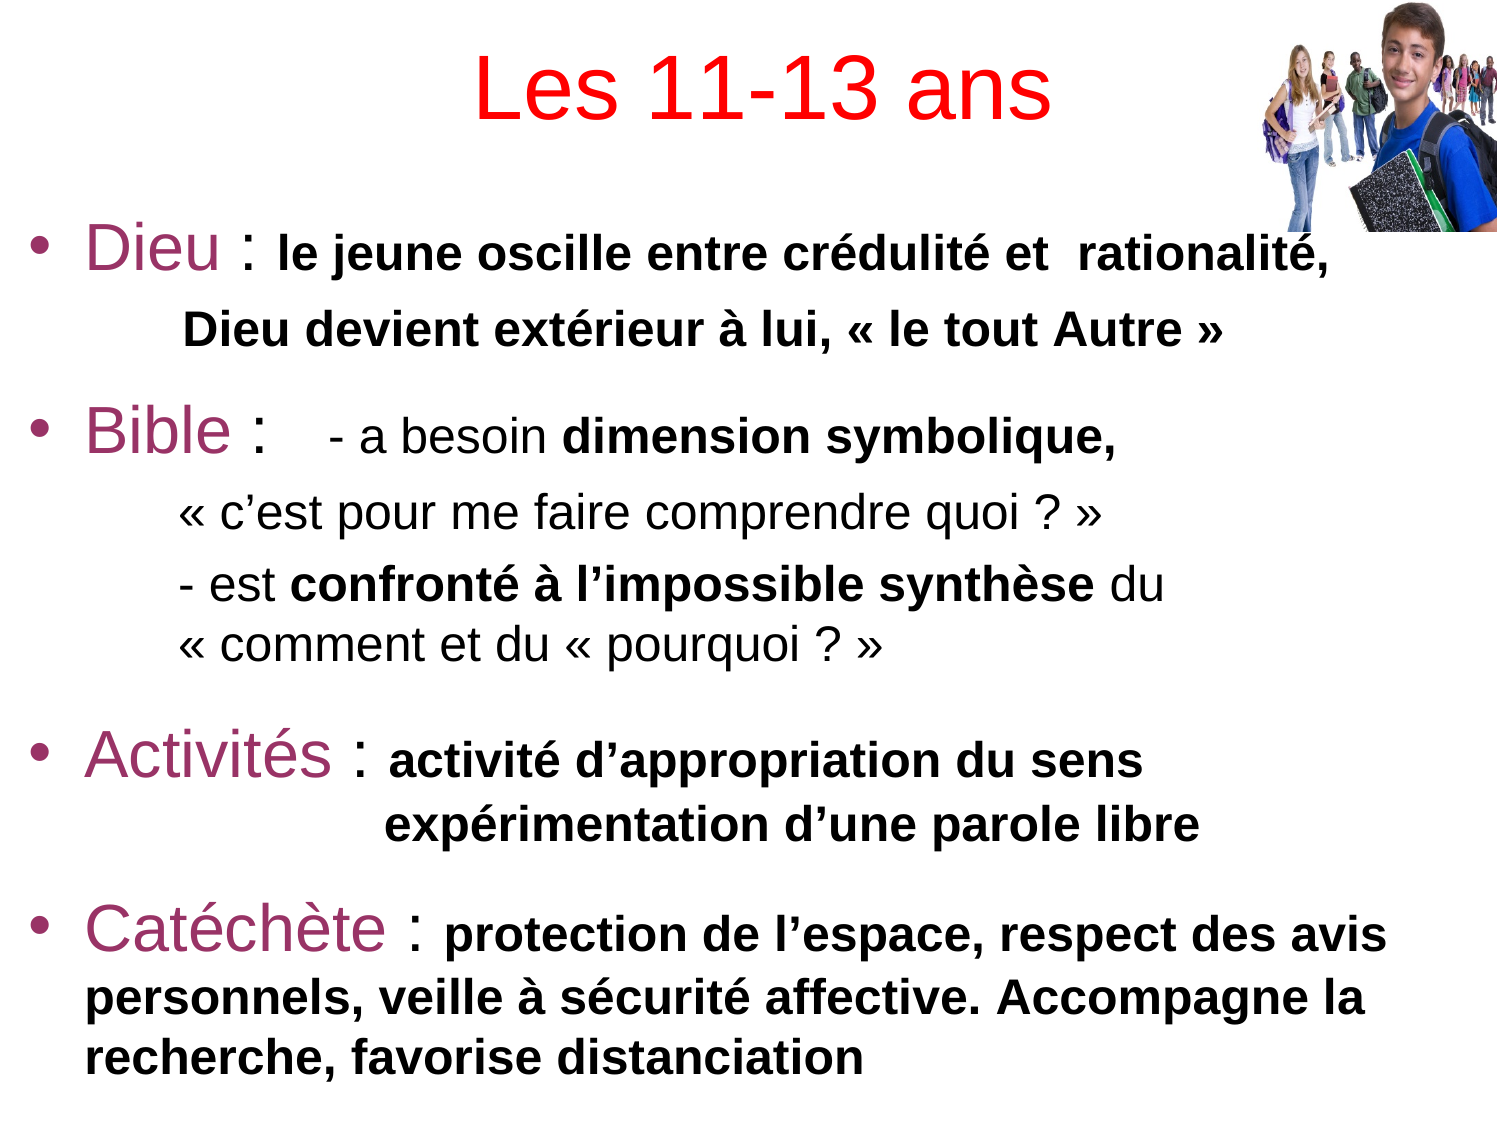

# Les 11-13 ans
Dieu : le jeune oscille entre crédulité et rationalité,
	 Dieu devient extérieur à lui, « le tout Autre »
Bible : 	- a besoin dimension symbolique,
		« c’est pour me faire comprendre quoi ? »
		- est confronté à l’impossible synthèse du 			« comment et du « pourquoi ? »
Activités : activité d’appropriation du sens 				 expérimentation d’une parole libre
Catéchète : protection de l’espace, respect des avis personnels, veille à sécurité affective. Accompagne la recherche, favorise distanciation